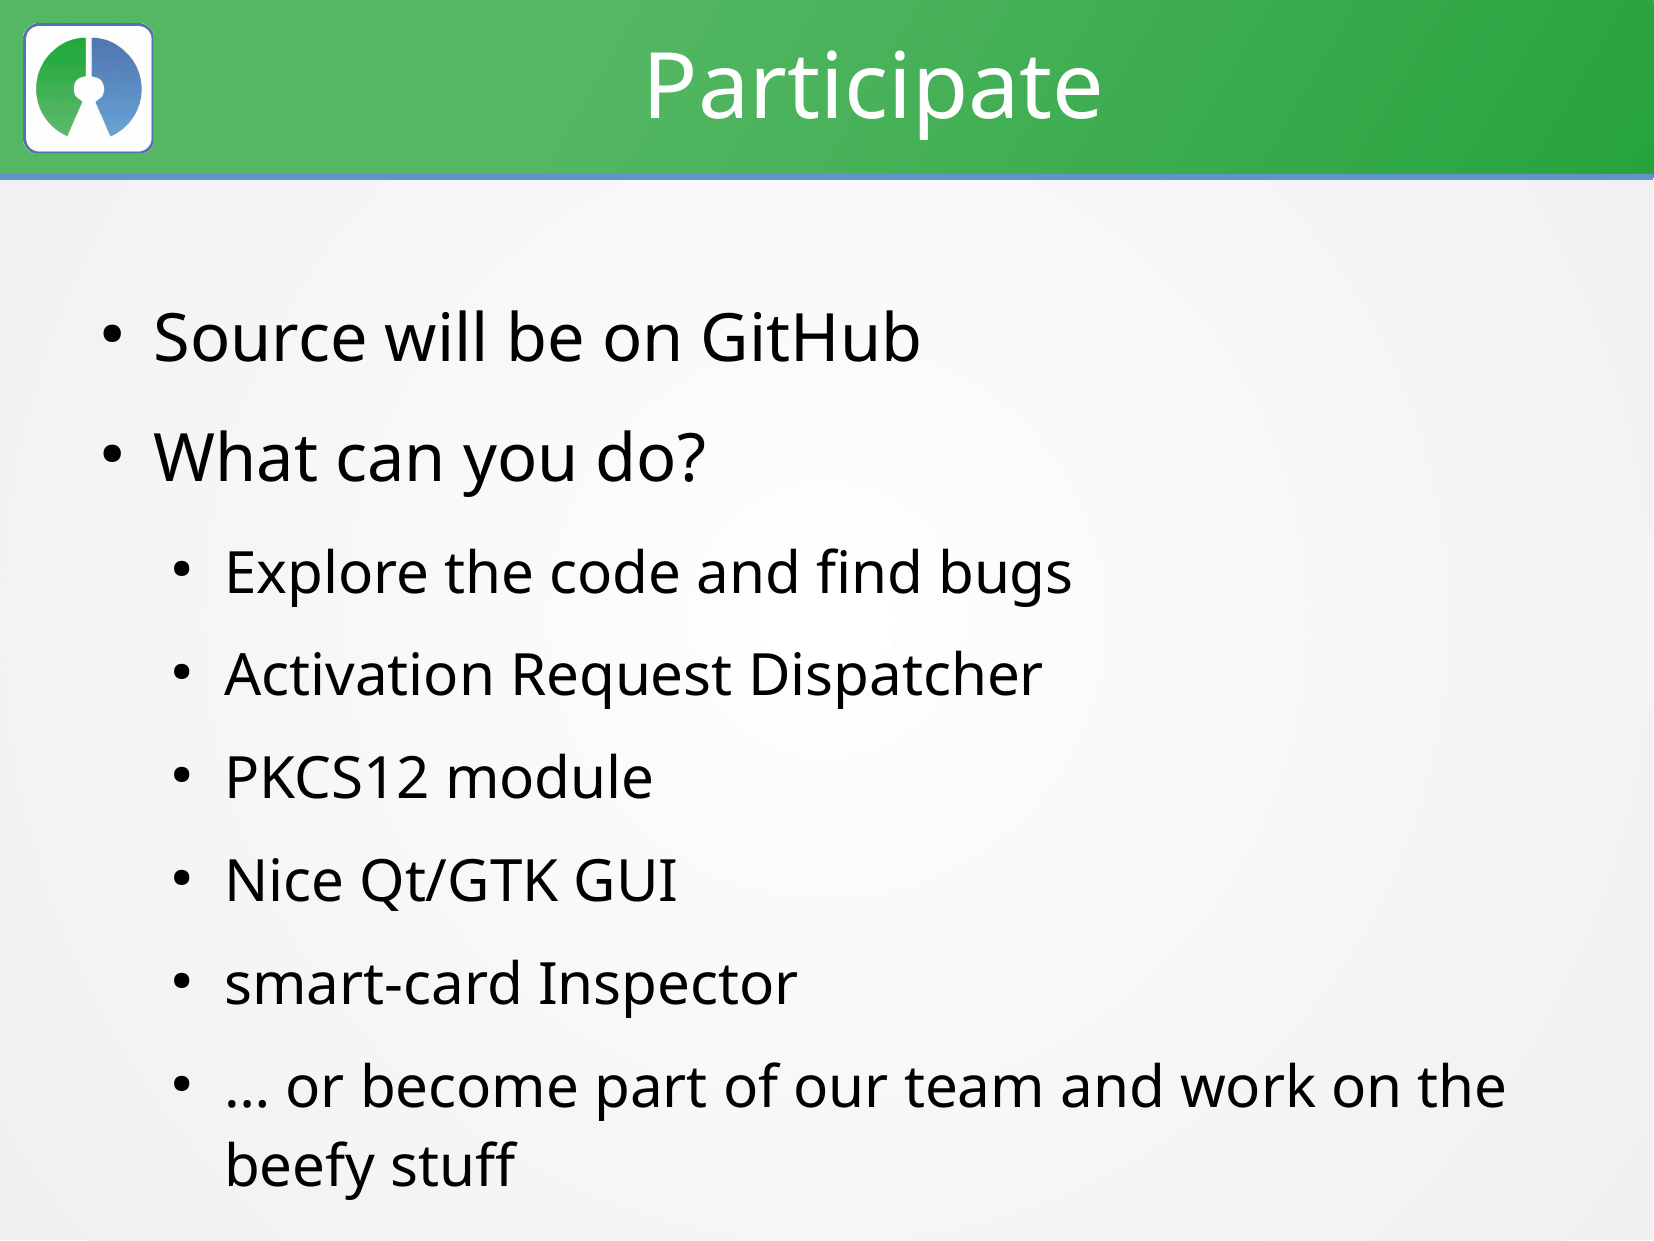

# Participate
Source will be on GitHub
What can you do?
Explore the code and find bugs
Activation Request Dispatcher
PKCS12 module
Nice Qt/GTK GUI
smart-card Inspector
… or become part of our team and work on the beefy stuff